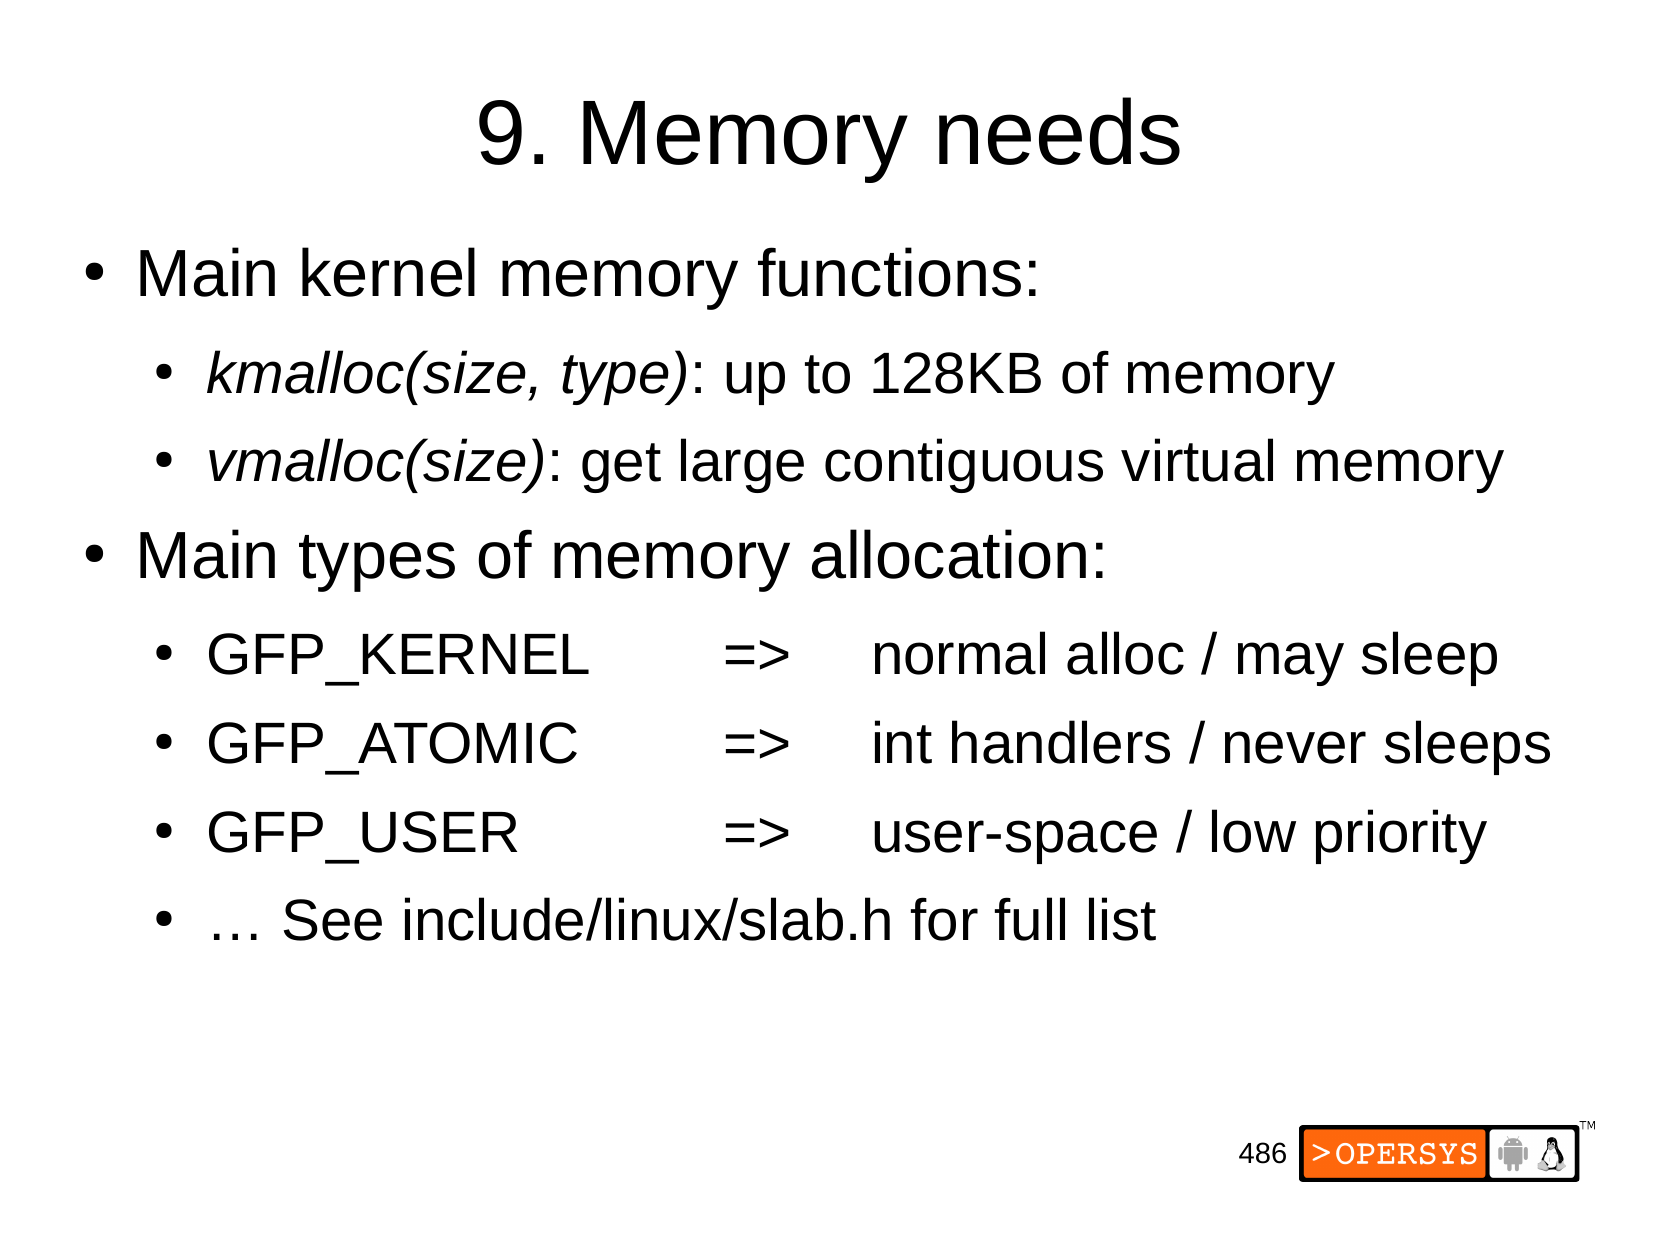

# 9. Memory needs
Main kernel memory functions:
kmalloc(size, type): up to 128KB of memory
vmalloc(size): get large contiguous virtual memory
Main types of memory allocation:
GFP_KERNEL		=>		normal alloc / may sleep
GFP_ATOMIC		=>		int handlers / never sleeps
GFP_USER			=>		user-space / low priority
… See include/linux/slab.h for full list